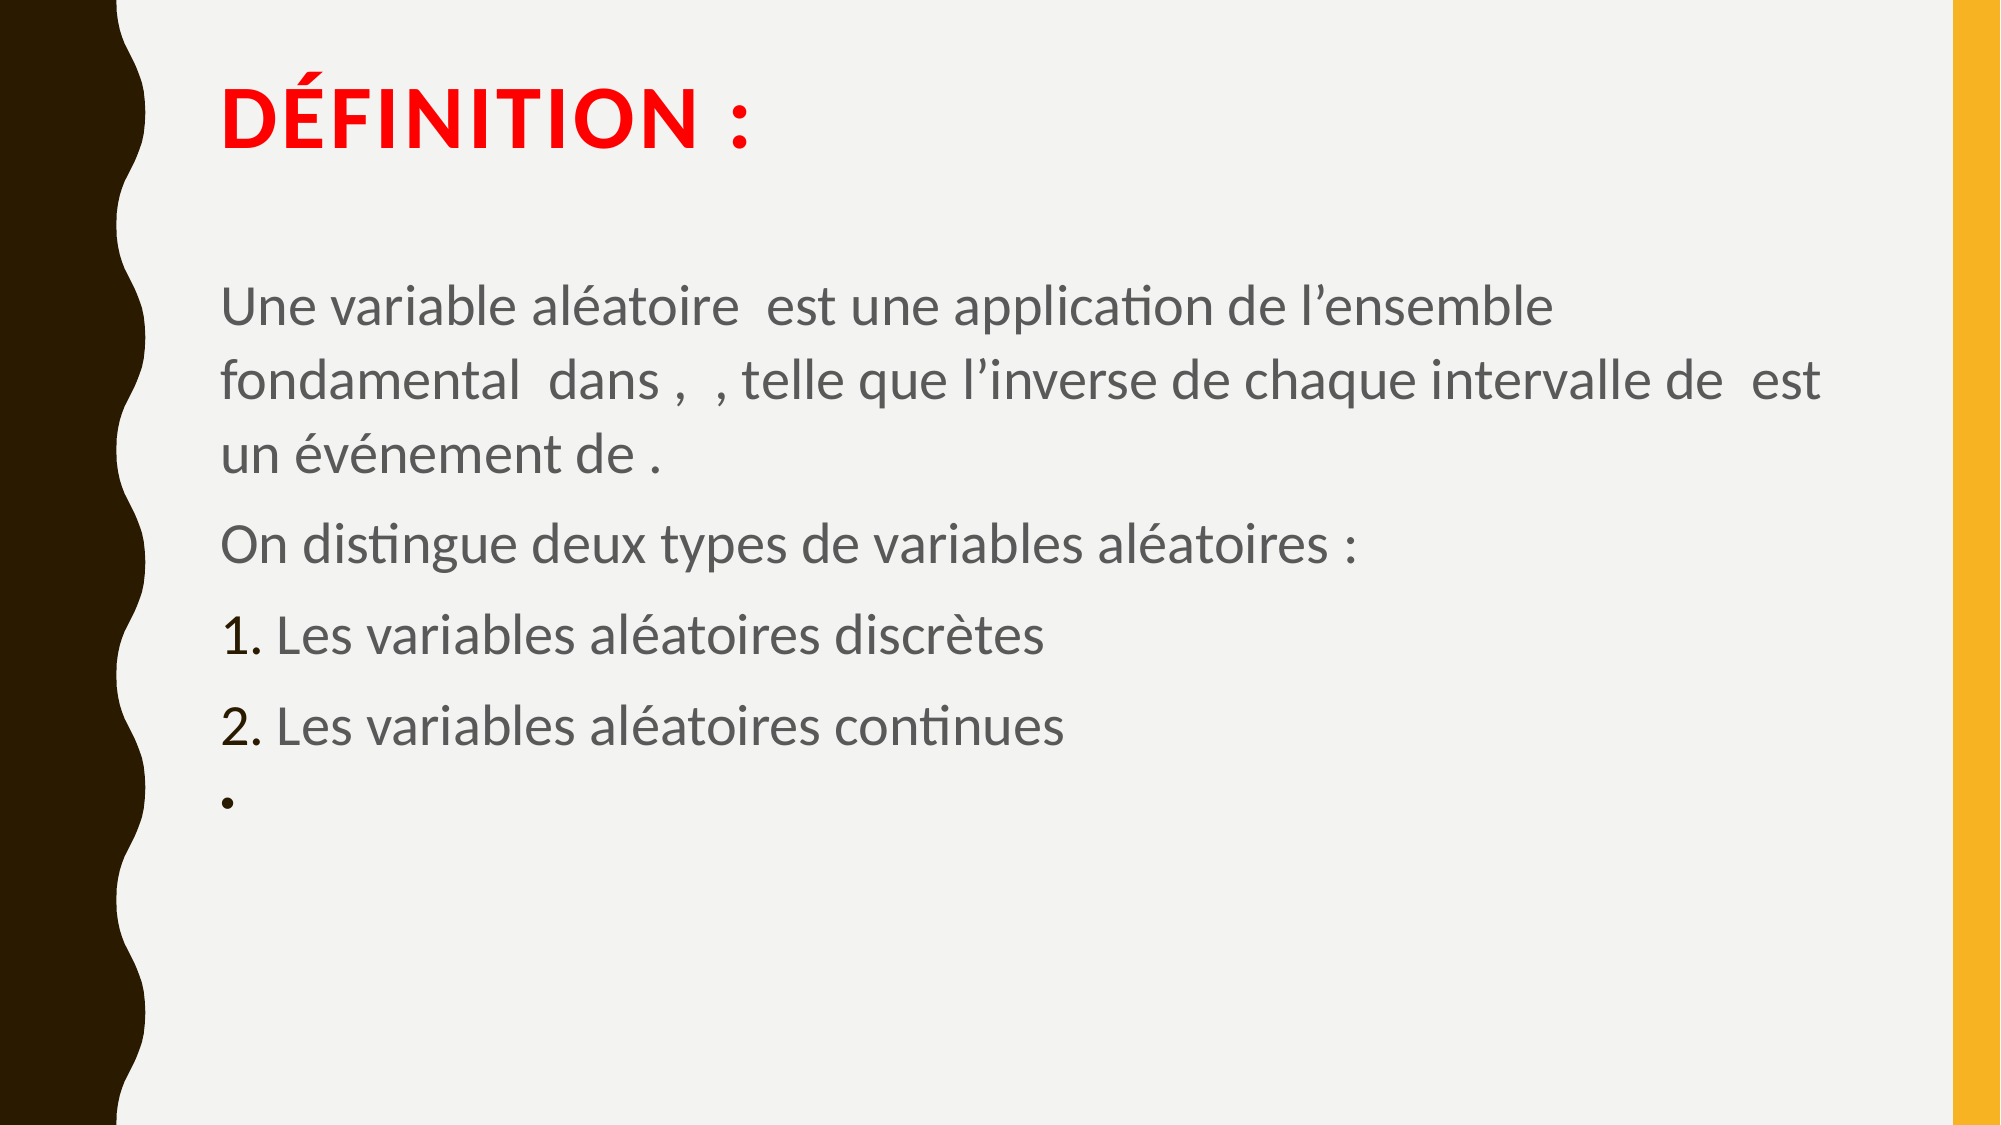

# Définition :
Une variable aléatoire est une application de l’ensemble fondamental dans , , telle que l’inverse de chaque intervalle de est un événement de .
On distingue deux types de variables aléatoires :
Les variables aléatoires discrètes
Les variables aléatoires continues